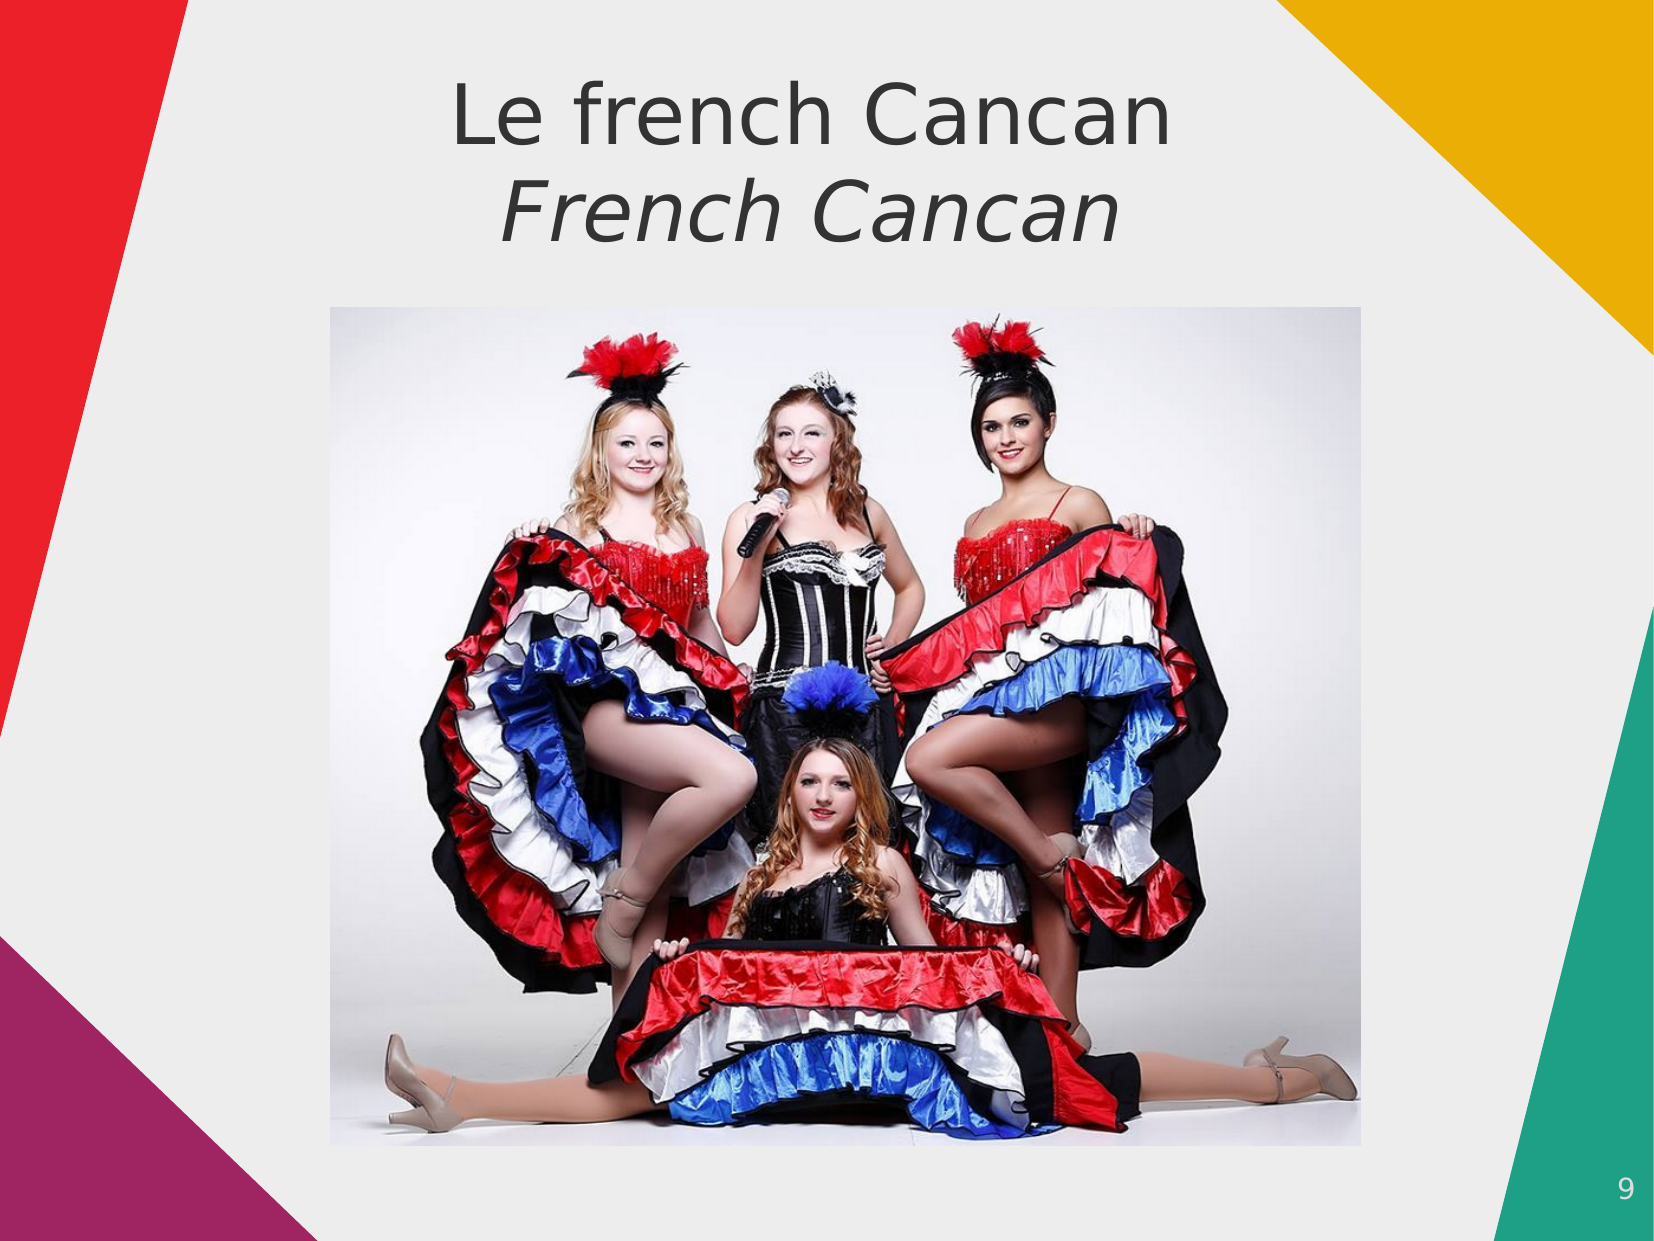

# Le french Cancan French Cancan
9